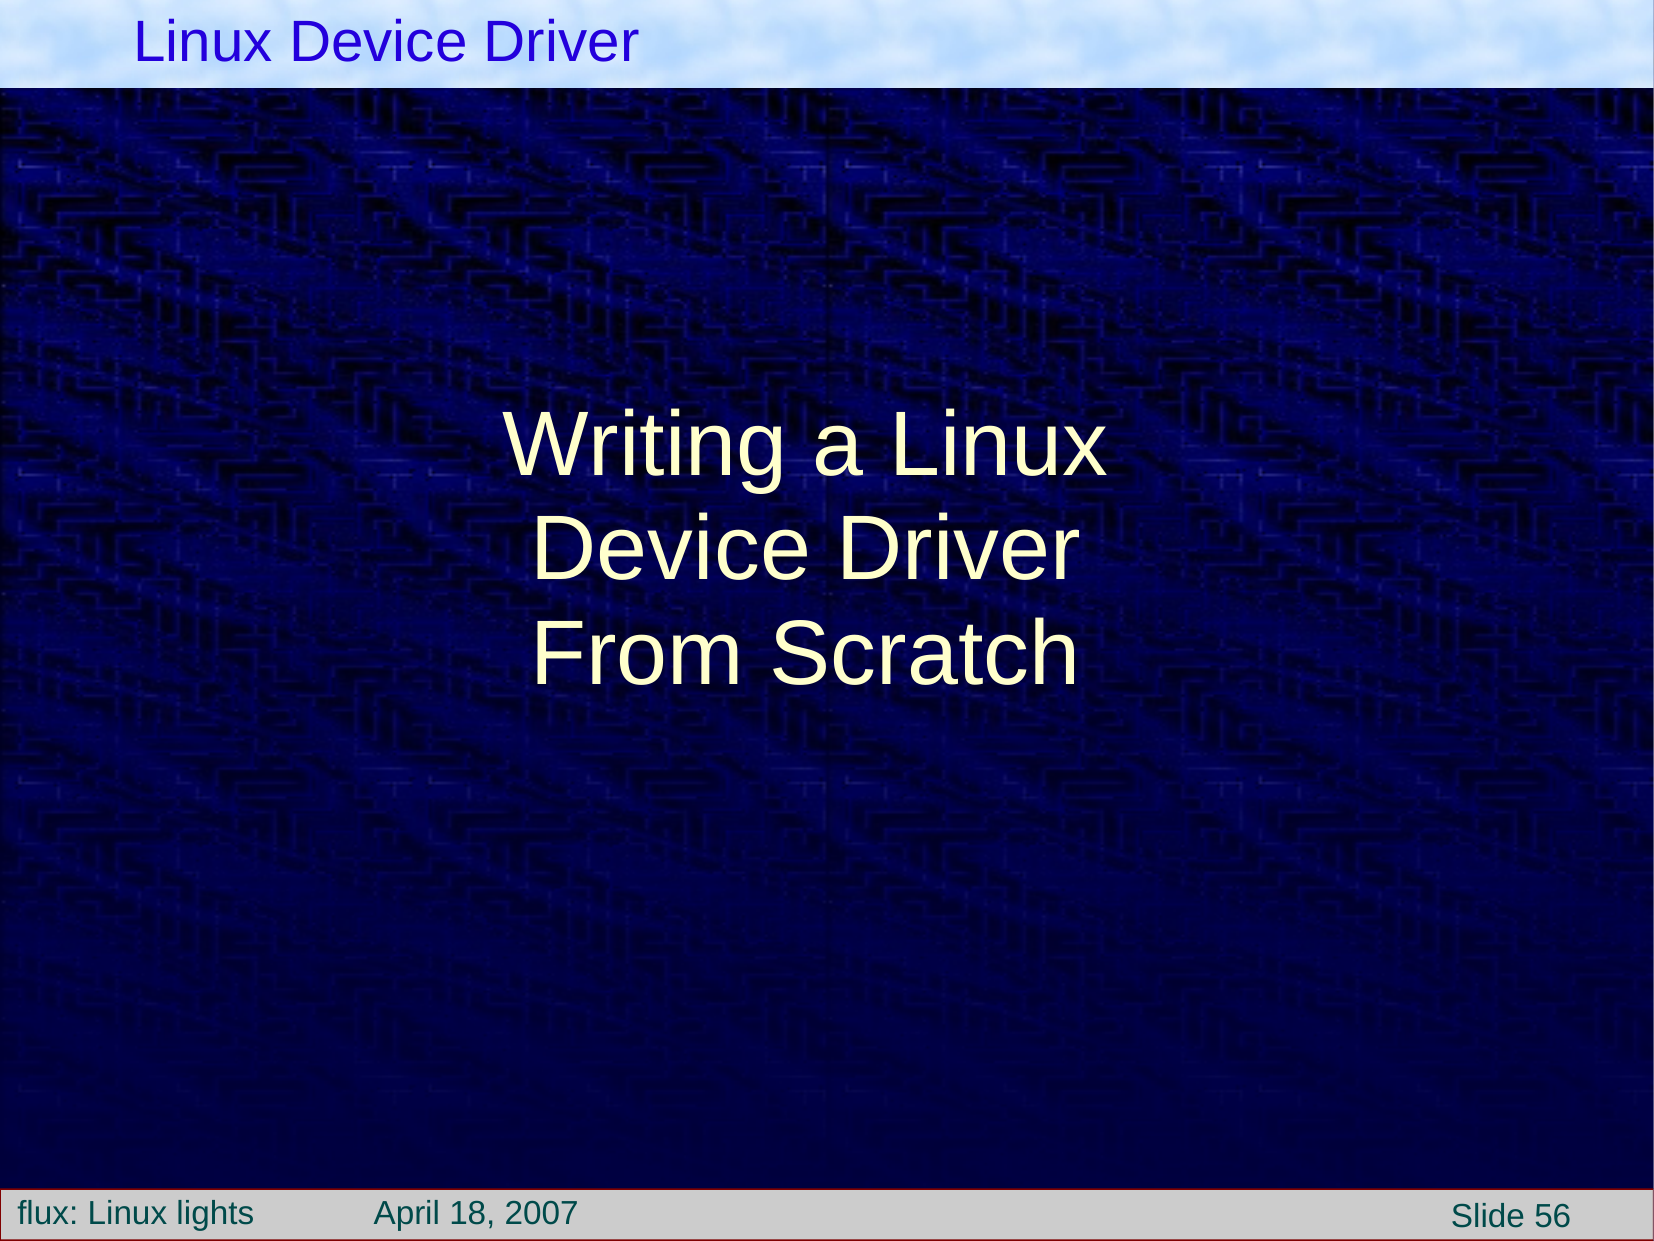

Linux Device Driver
# Writing a Linux Device Driver From Scratch
flux: Linux lights	April 18, 2007
Slide